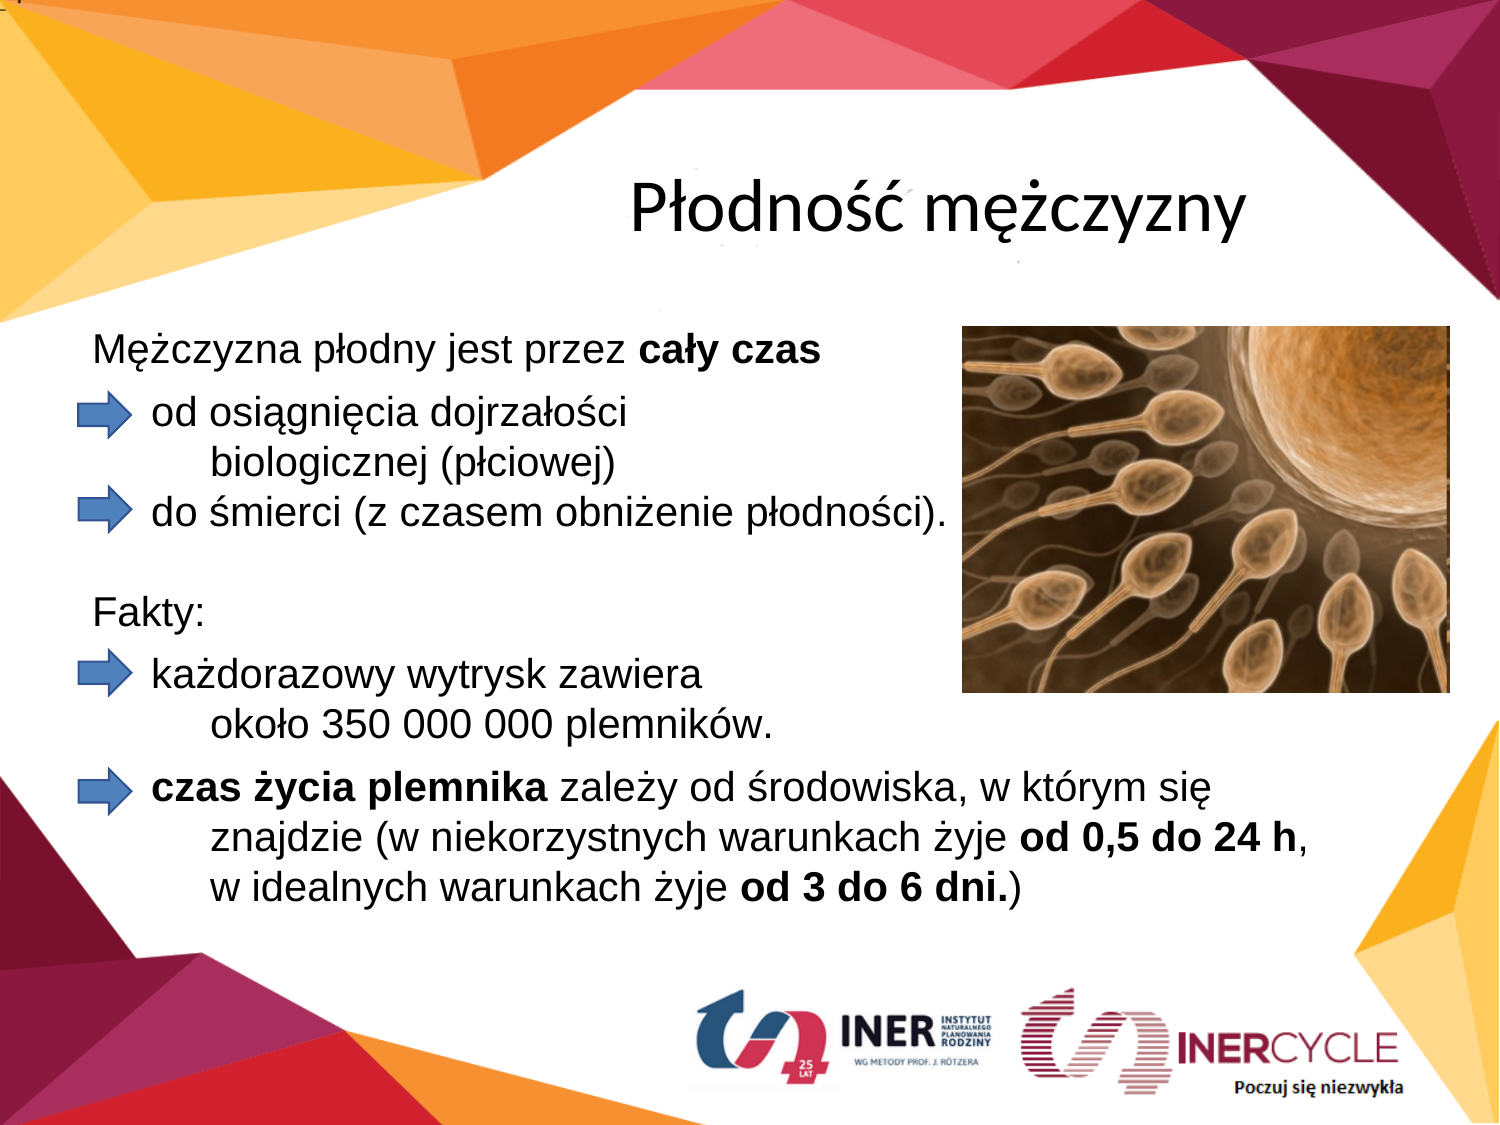

Płodność mężczyzny
Mężczyzna płodny jest przez cały czas
od osiągnięcia dojrzałości
biologicznej (płciowej)
do śmierci (z czasem obniżenie płodności).
Fakty:
każdorazowy wytrysk zawiera
około 350 000 000 plemników.
czas życia plemnika zależy od środowiska, w którym się znajdzie (w niekorzystnych warunkach żyje od 0,5 do 24 h,
w idealnych warunkach żyje od 3 do 6 dni.)